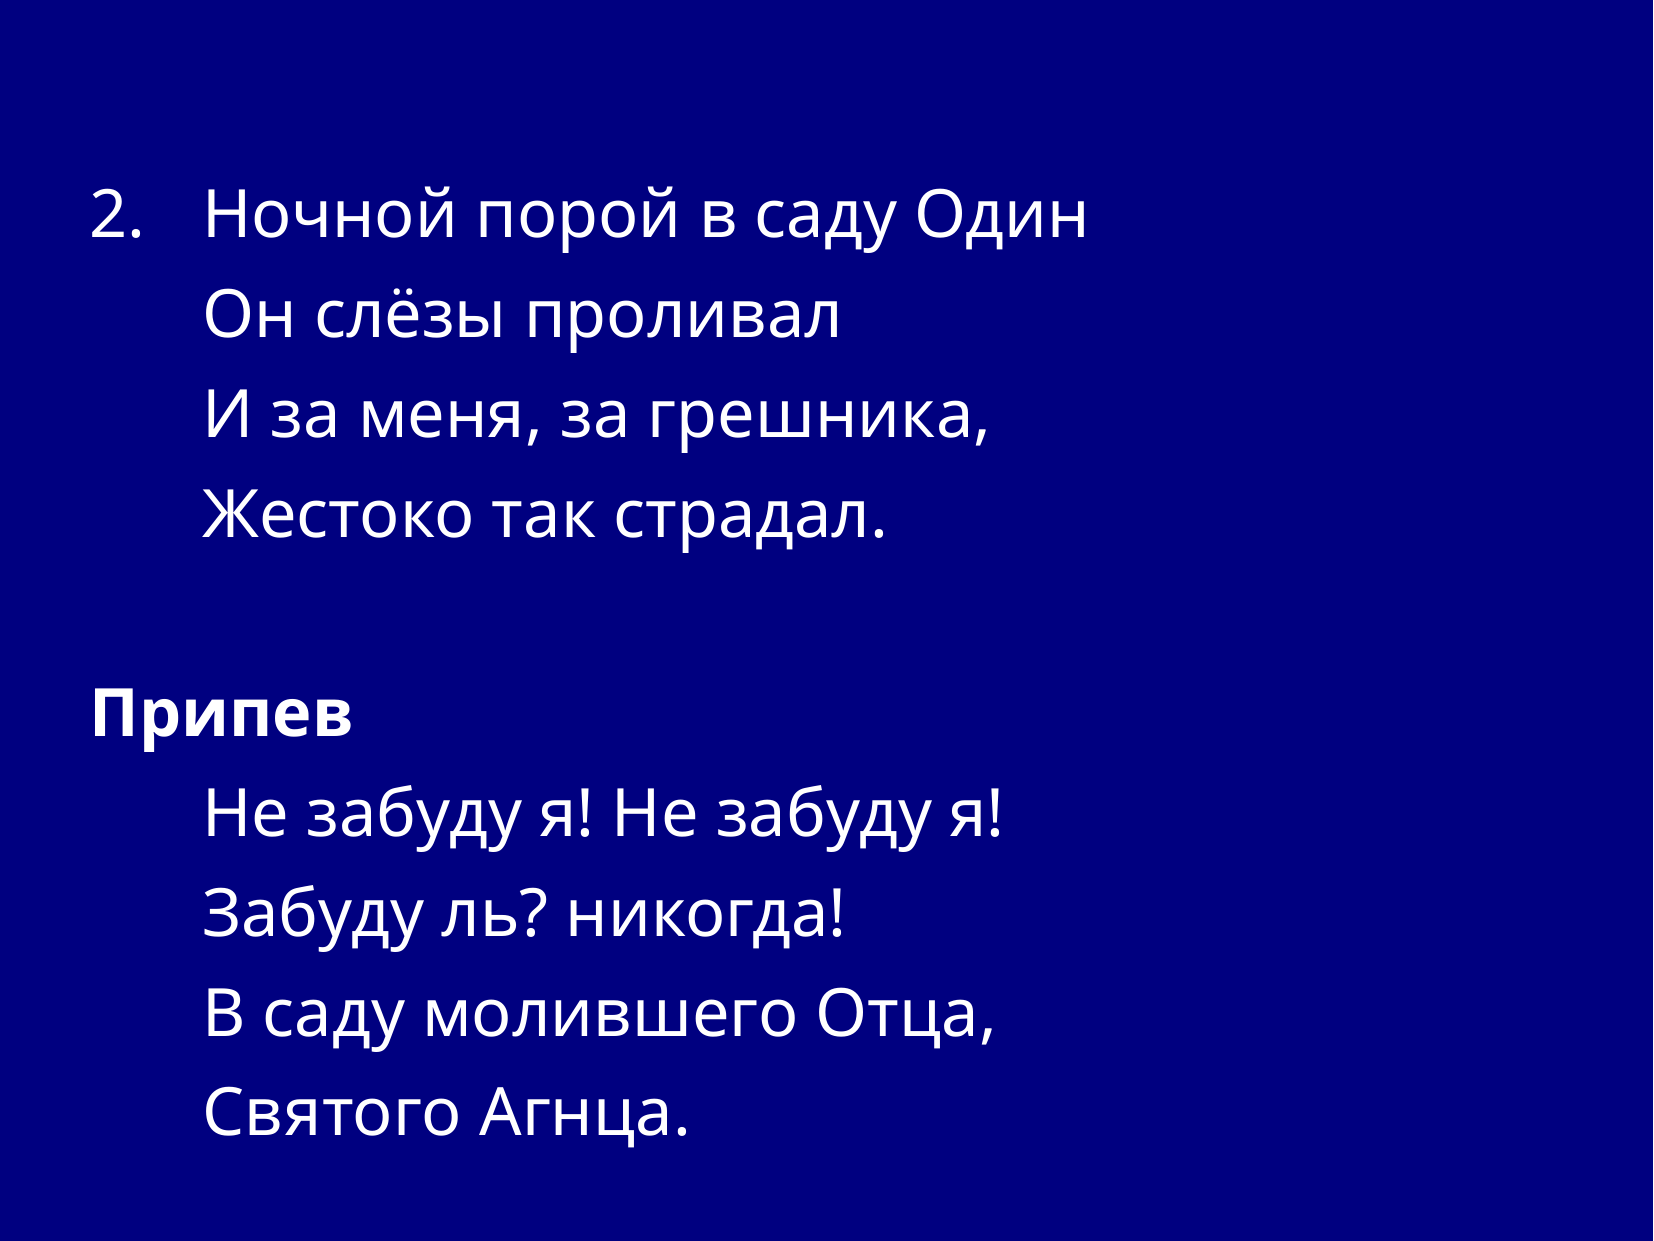

2.	Ночной порой в саду Один
	Он слёзы проливал
	И за меня, за грешника,
	Жестоко так страдал.
Припев
	Не забуду я! Не забуду я!
	Забуду ль? никогда!
	В саду молившего Отца,
	Святого Агнца.